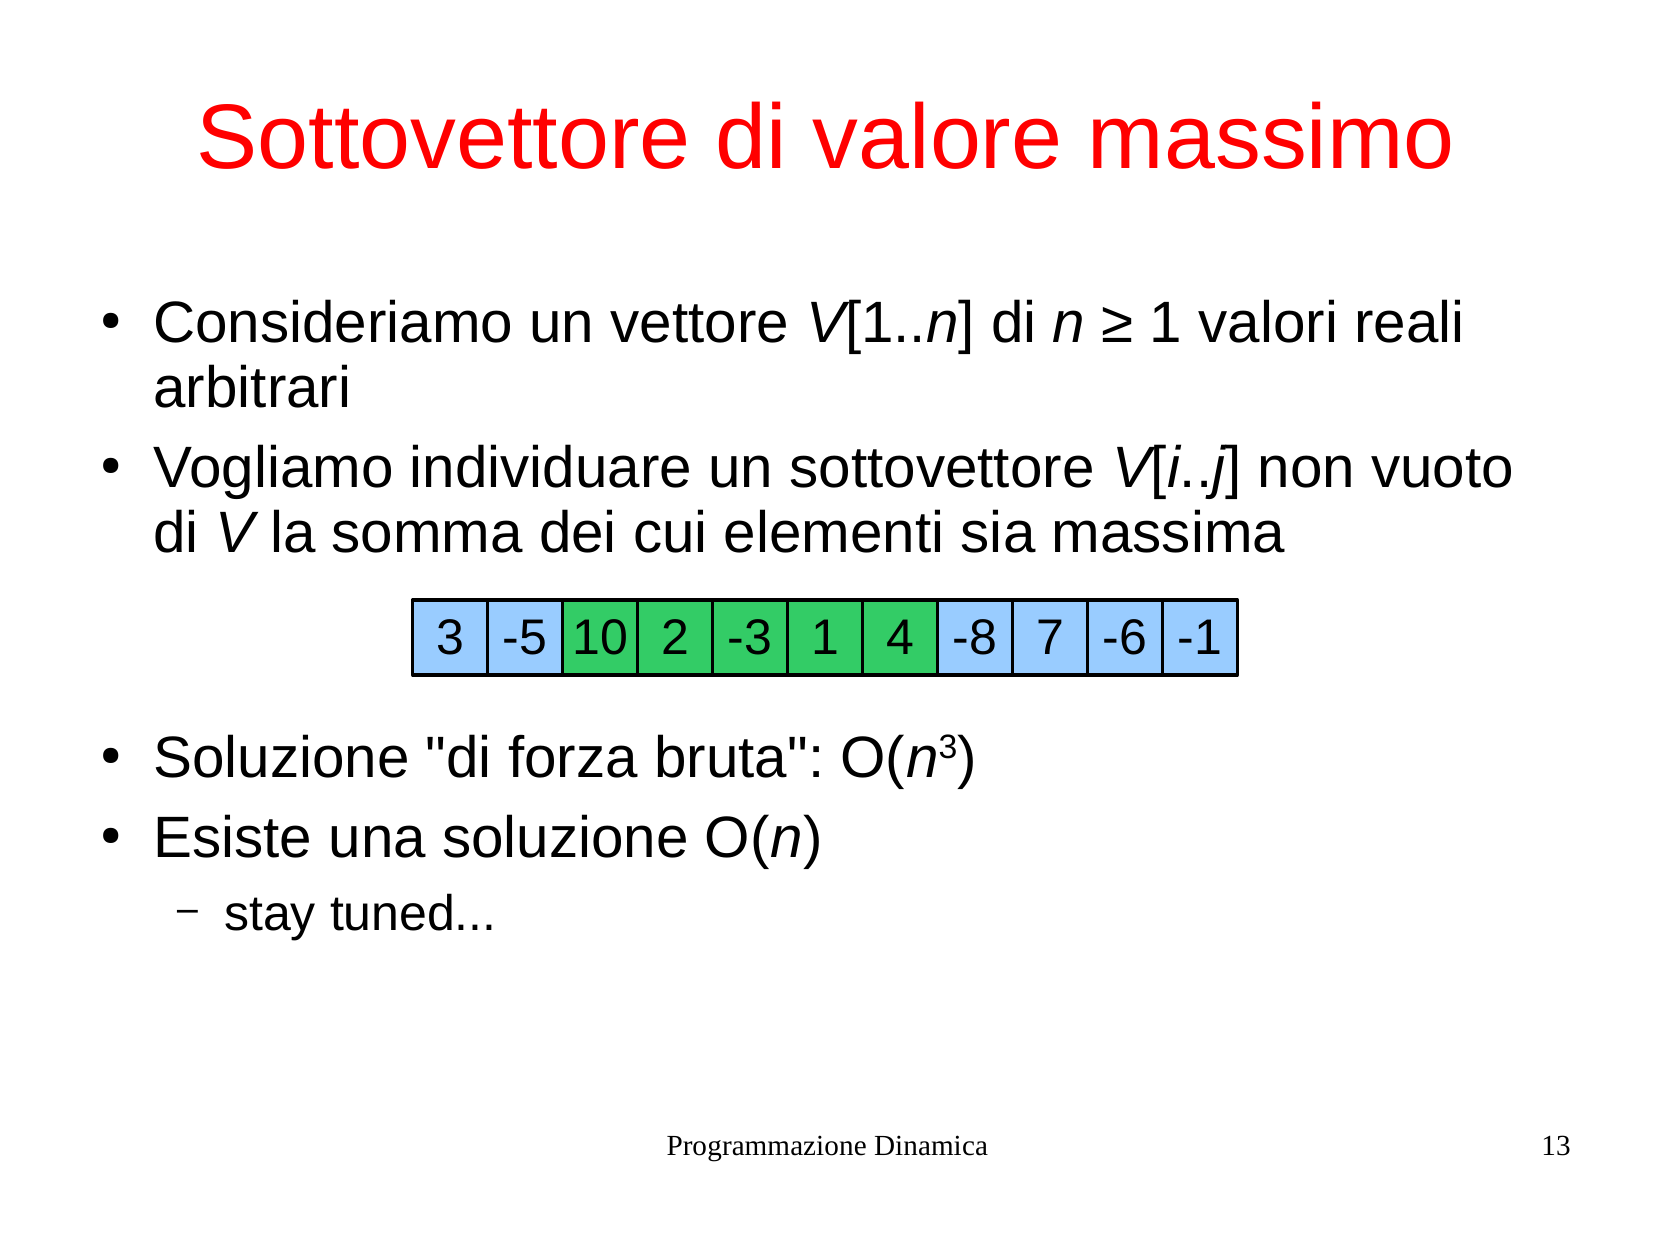

# Sottovettore di valore massimo
Consideriamo un vettore V[1..n] di n ≥ 1 valori reali arbitrari
Vogliamo individuare un sottovettore V[i..j] non vuoto di V la somma dei cui elementi sia massima
Soluzione "di forza bruta": O(n3)
Esiste una soluzione O(n)
stay tuned...
3
-5
10
2
-3
1
4
-8
7
-6
-1
Programmazione Dinamica
13